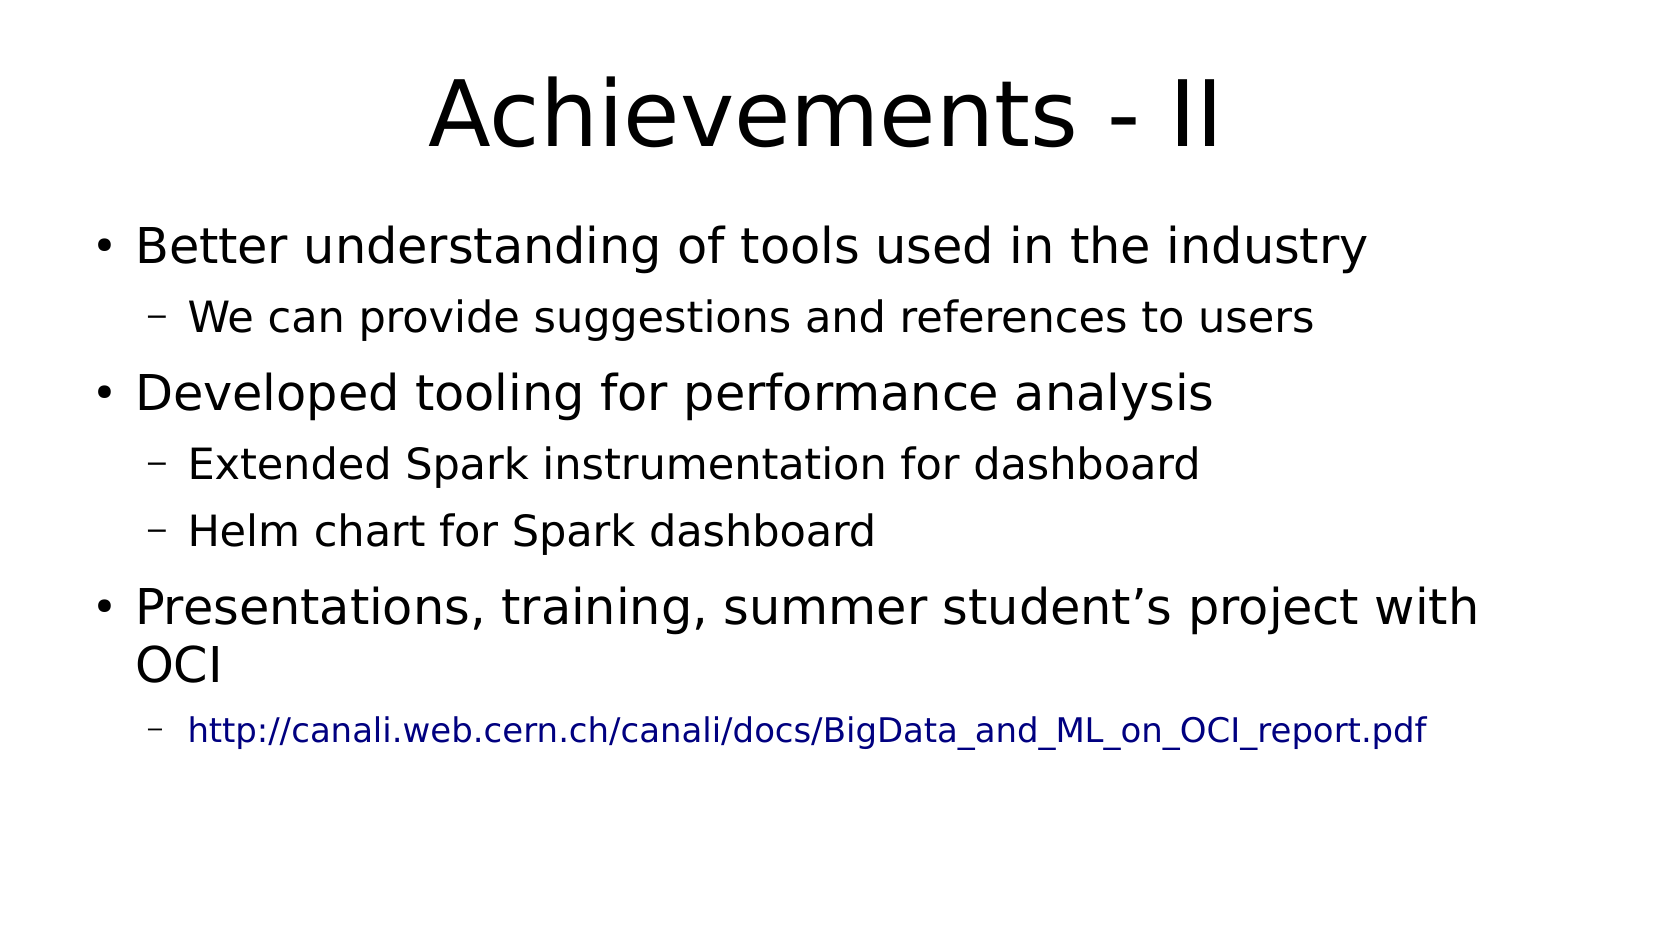

# Achievements - II
Better understanding of tools used in the industry
We can provide suggestions and references to users
Developed tooling for performance analysis
Extended Spark instrumentation for dashboard
Helm chart for Spark dashboard
Presentations, training, summer student’s project with OCI
http://canali.web.cern.ch/canali/docs/BigData_and_ML_on_OCI_report.pdf